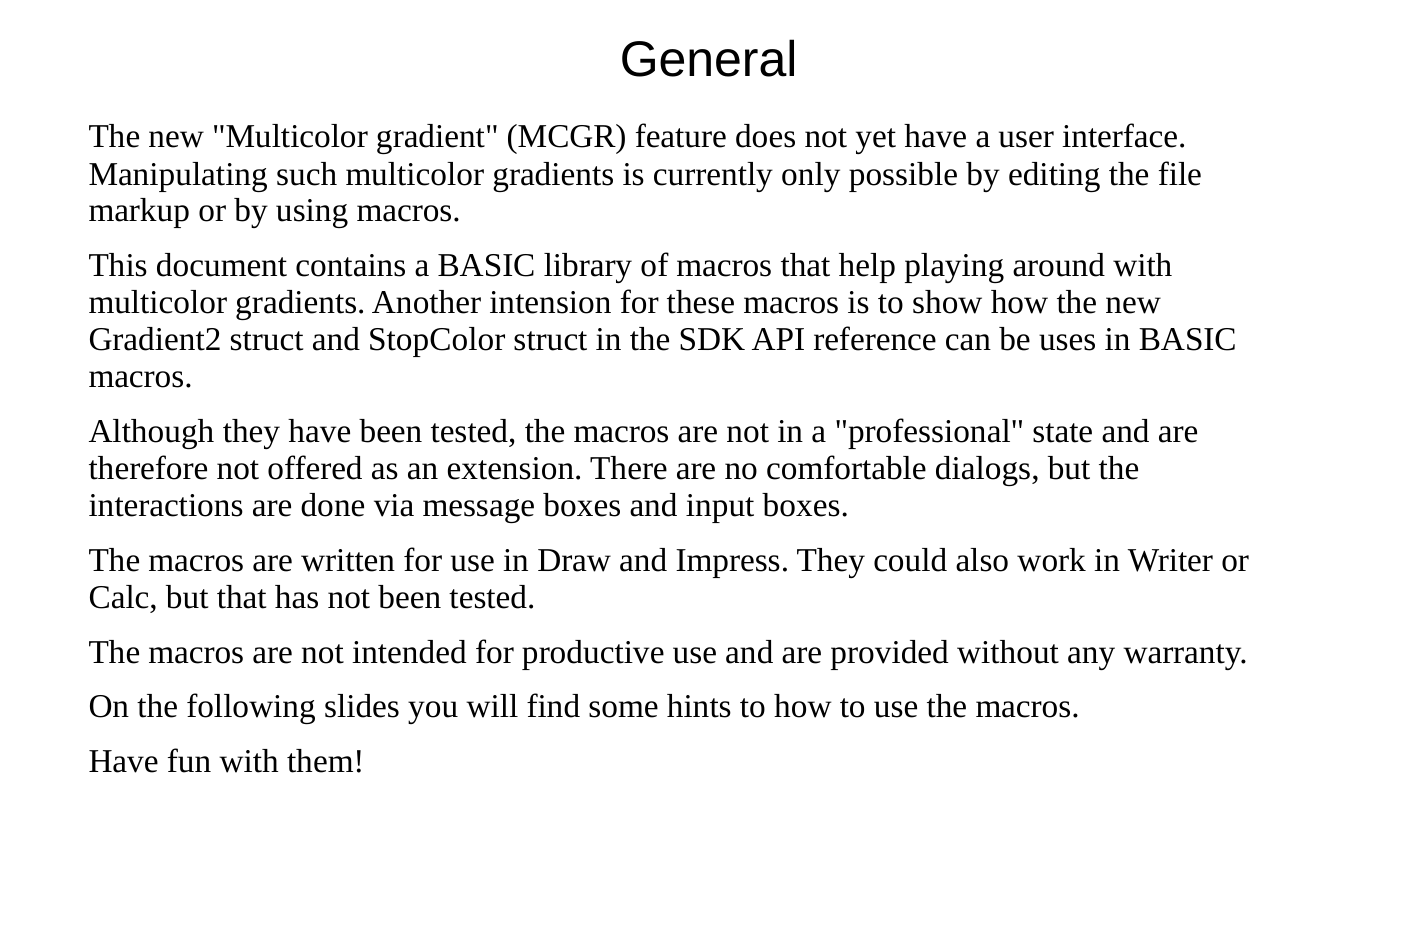

# General
The new "Multicolor gradient" (MCGR) feature does not yet have a user interface. Manipulating such multicolor gradients is currently only possible by editing the file markup or by using macros.
This document contains a BASIC library of macros that help playing around with multicolor gradients. Another intension for these macros is to show how the new Gradient2 struct and StopColor struct in the SDK API reference can be uses in BASIC macros.
Although they have been tested, the macros are not in a "professional" state and are therefore not offered as an extension. There are no comfortable dialogs, but the interactions are done via message boxes and input boxes.
The macros are written for use in Draw and Impress. They could also work in Writer or Calc, but that has not been tested.
The macros are not intended for productive use and are provided without any warranty.
On the following slides you will find some hints to how to use the macros.
Have fun with them!